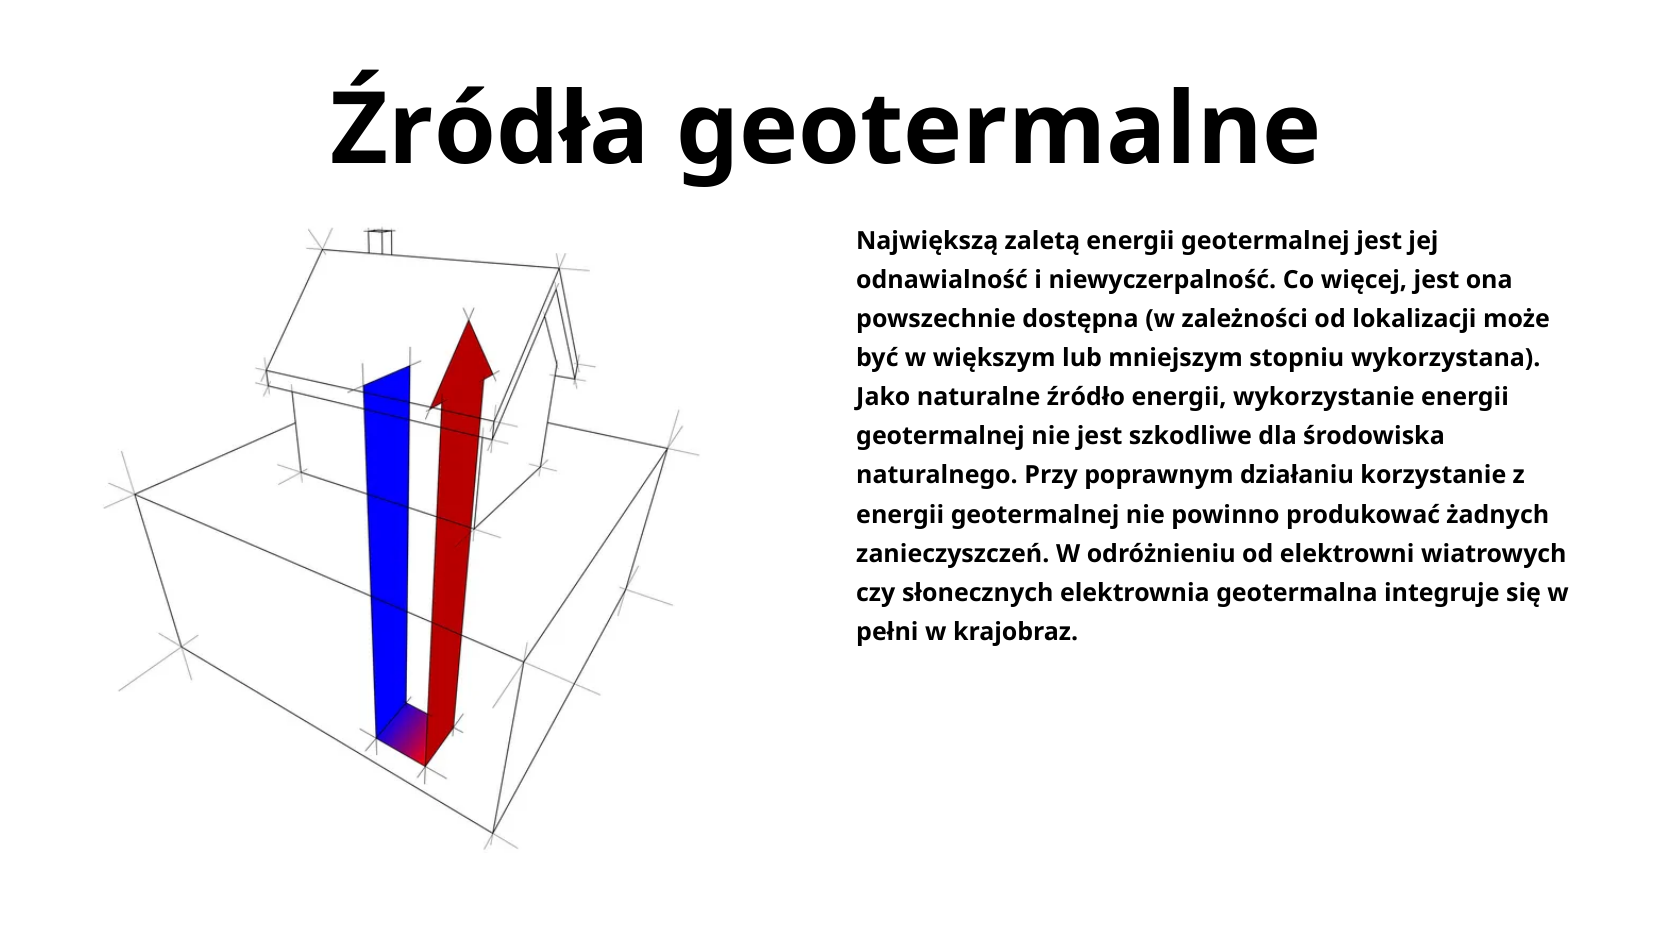

# Źródła geotermalne
Największą zaletą energii geotermalnej jest jej odnawialność i niewyczerpalność. Co więcej, jest ona powszechnie dostępna (w zależności od lokalizacji może być w większym lub mniejszym stopniu wykorzystana). Jako naturalne źródło energii, wykorzystanie energii geotermalnej nie jest szkodliwe dla środowiska naturalnego. Przy poprawnym działaniu korzystanie z energii geotermalnej nie powinno produkować żadnych zanieczyszczeń. W odróżnieniu od elektrowni wiatrowych czy słonecznych elektrownia geotermalna integruje się w pełni w krajobraz.